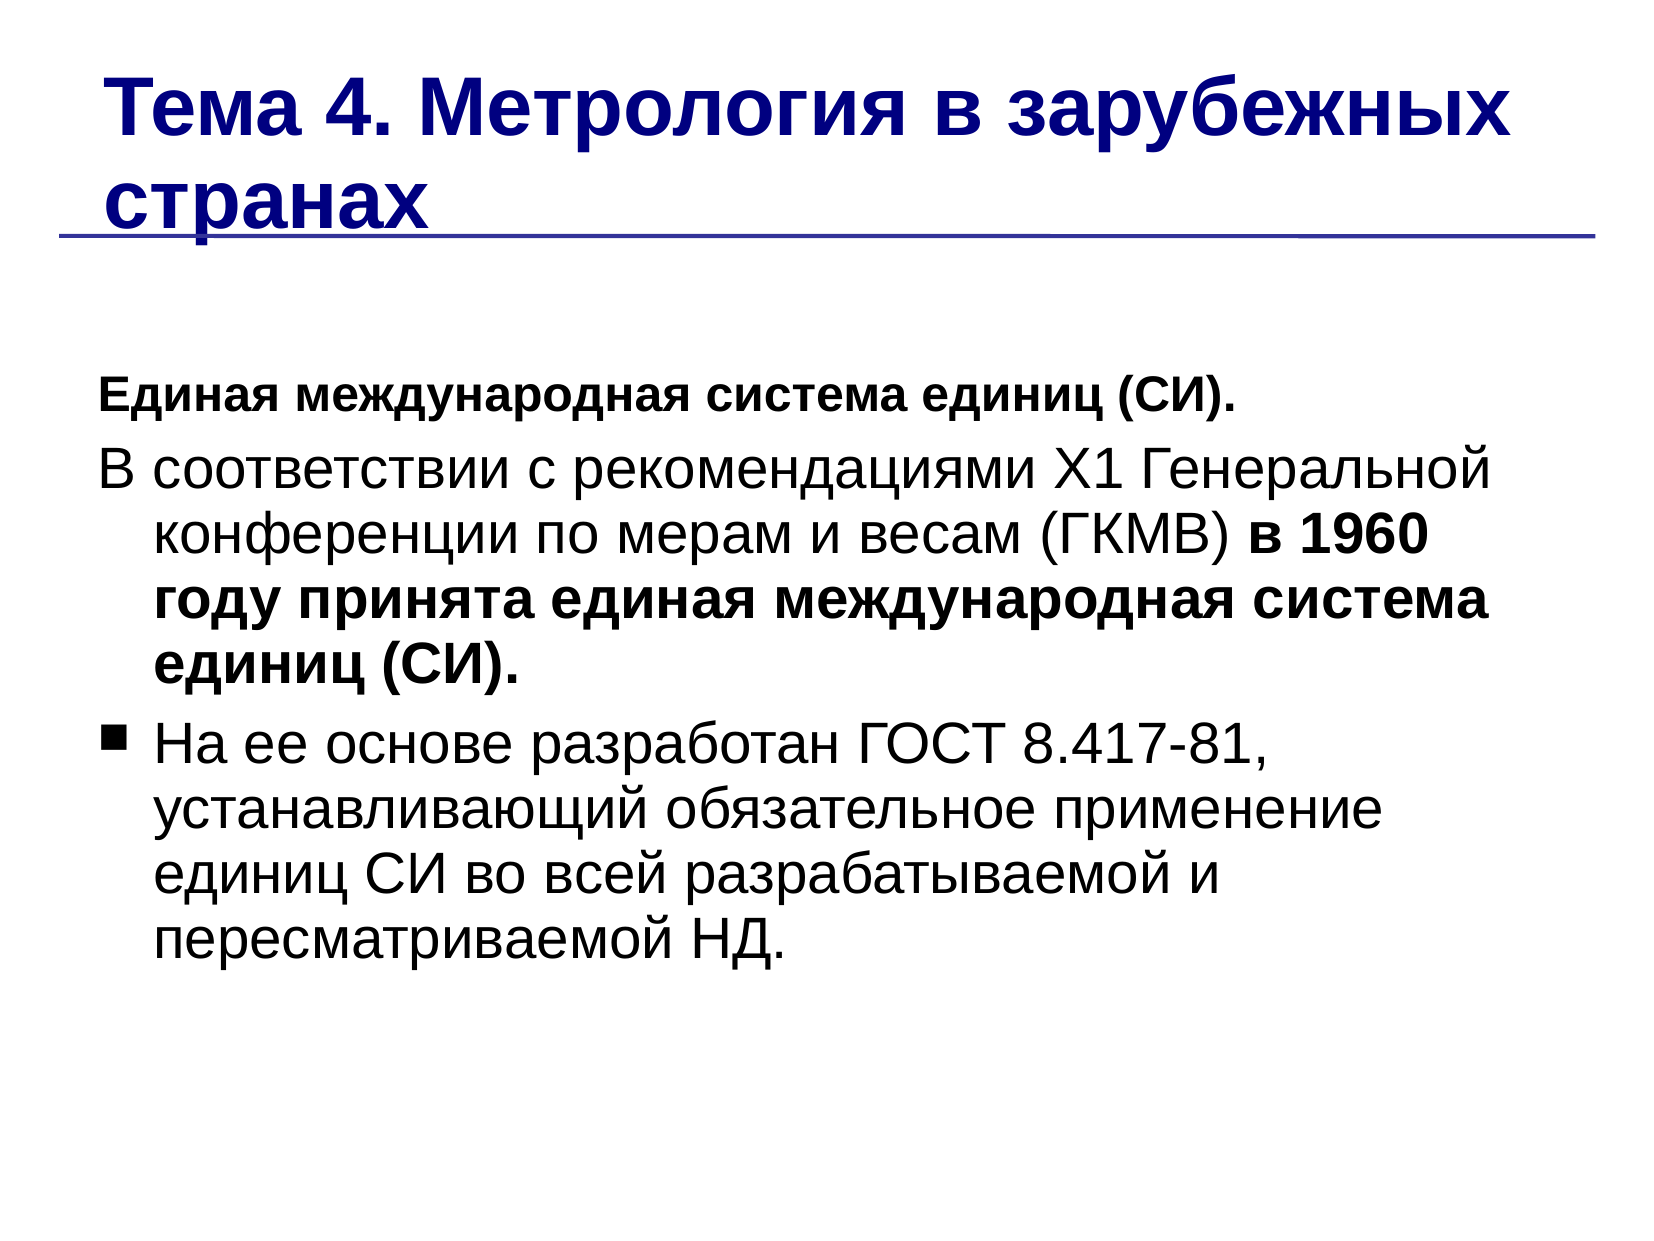

# Тема 4. Метрология в зарубежных странах
Единая международная система единиц (СИ).
В соответствии с рекомендациями Х1 Генеральной конференции по мерам и весам (ГКМВ) в 1960 году принята единая международная система единиц (СИ).
На ее основе разработан ГОСТ 8.417-81, устанавливающий обязательное применение единиц СИ во всей разрабатываемой и пересматриваемой НД.